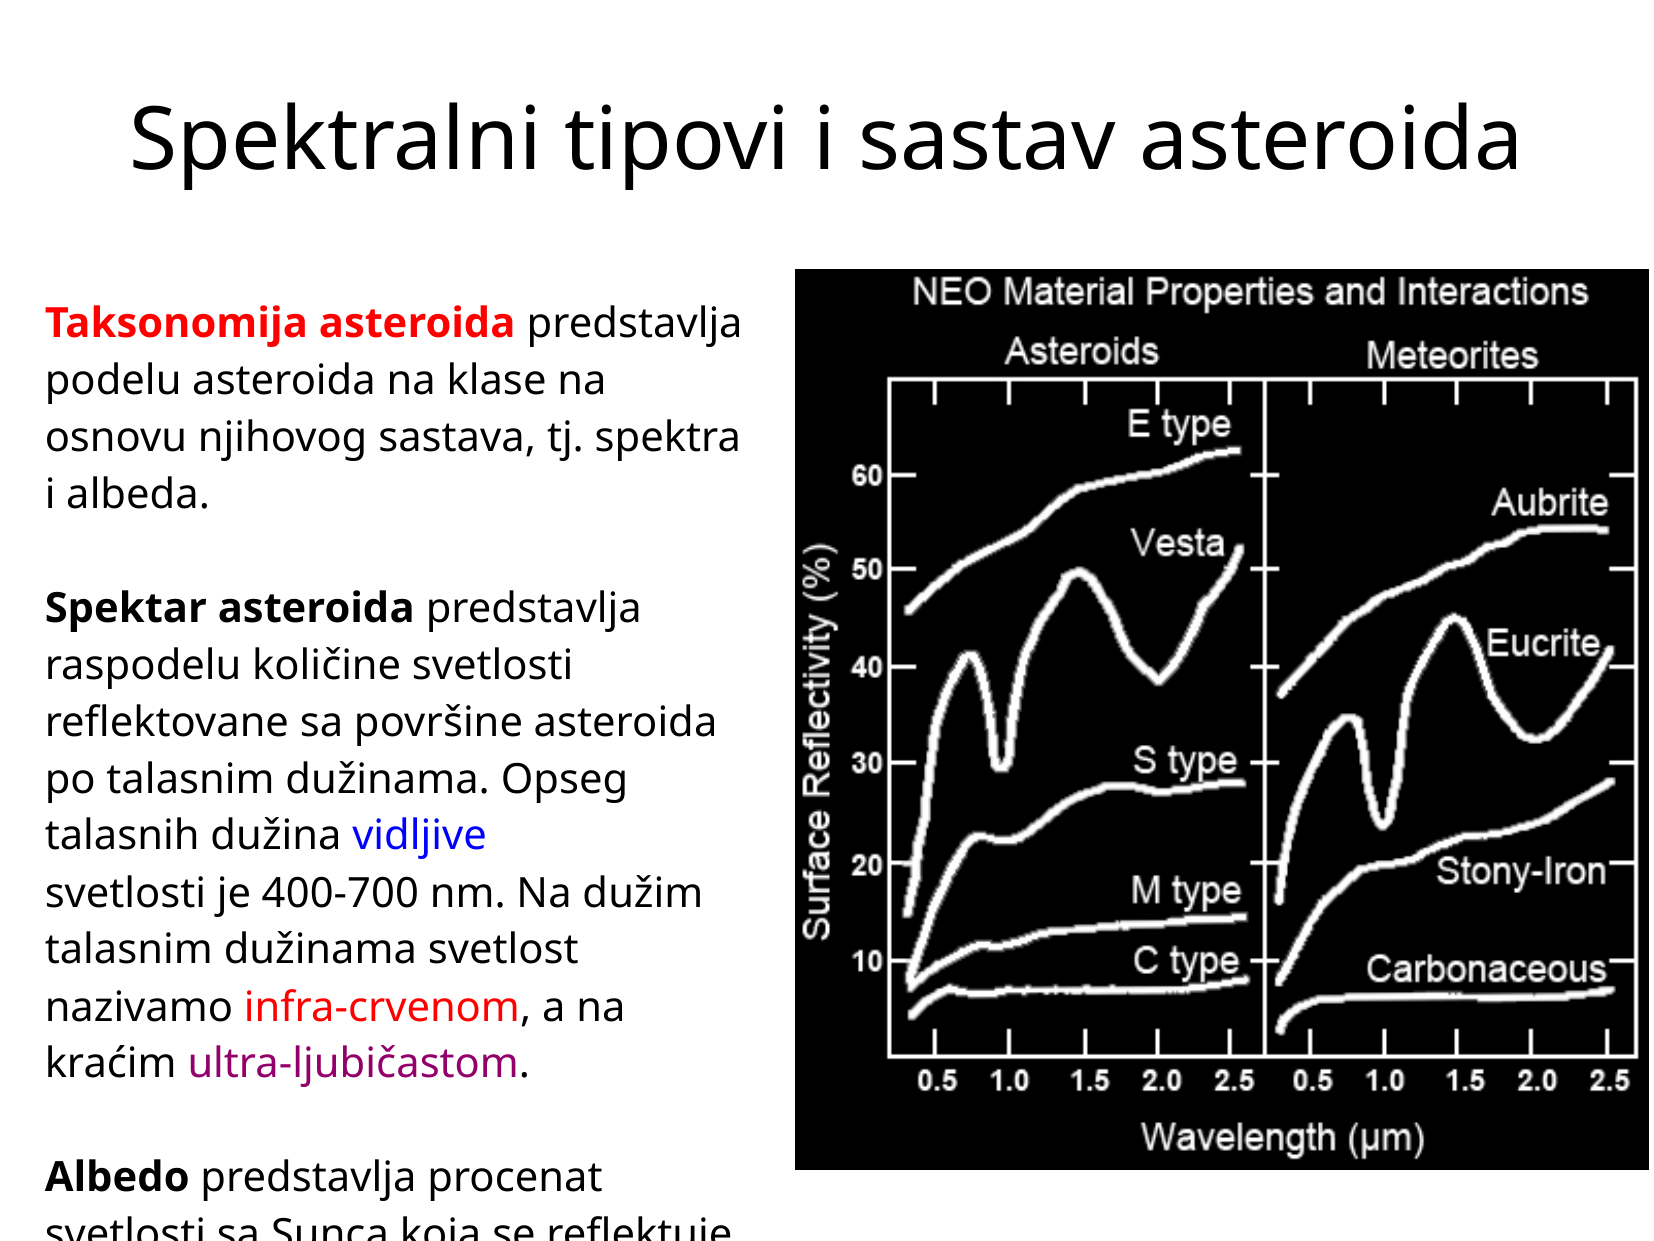

# Spektralni tipovi i sastav asteroida
Taksonomija asteroida predstavlja podelu asteroida na klase na osnovu njihovog sastava, tj. spektra i albeda.
Spektar asteroida predstavlja raspodelu količine svetlosti reflektovane sa površine asteroida po talasnim dužinama. Opseg talasnih dužina vidljive
svetlosti je 400-700 nm. Na dužim talasnim dužinama svetlost nazivamo infra-crvenom, a na kraćim ultra-ljubičastom.
Albedo predstavlja procenat svetlosti sa Sunca koja se reflektuje (odbije) sa površine asteroida.